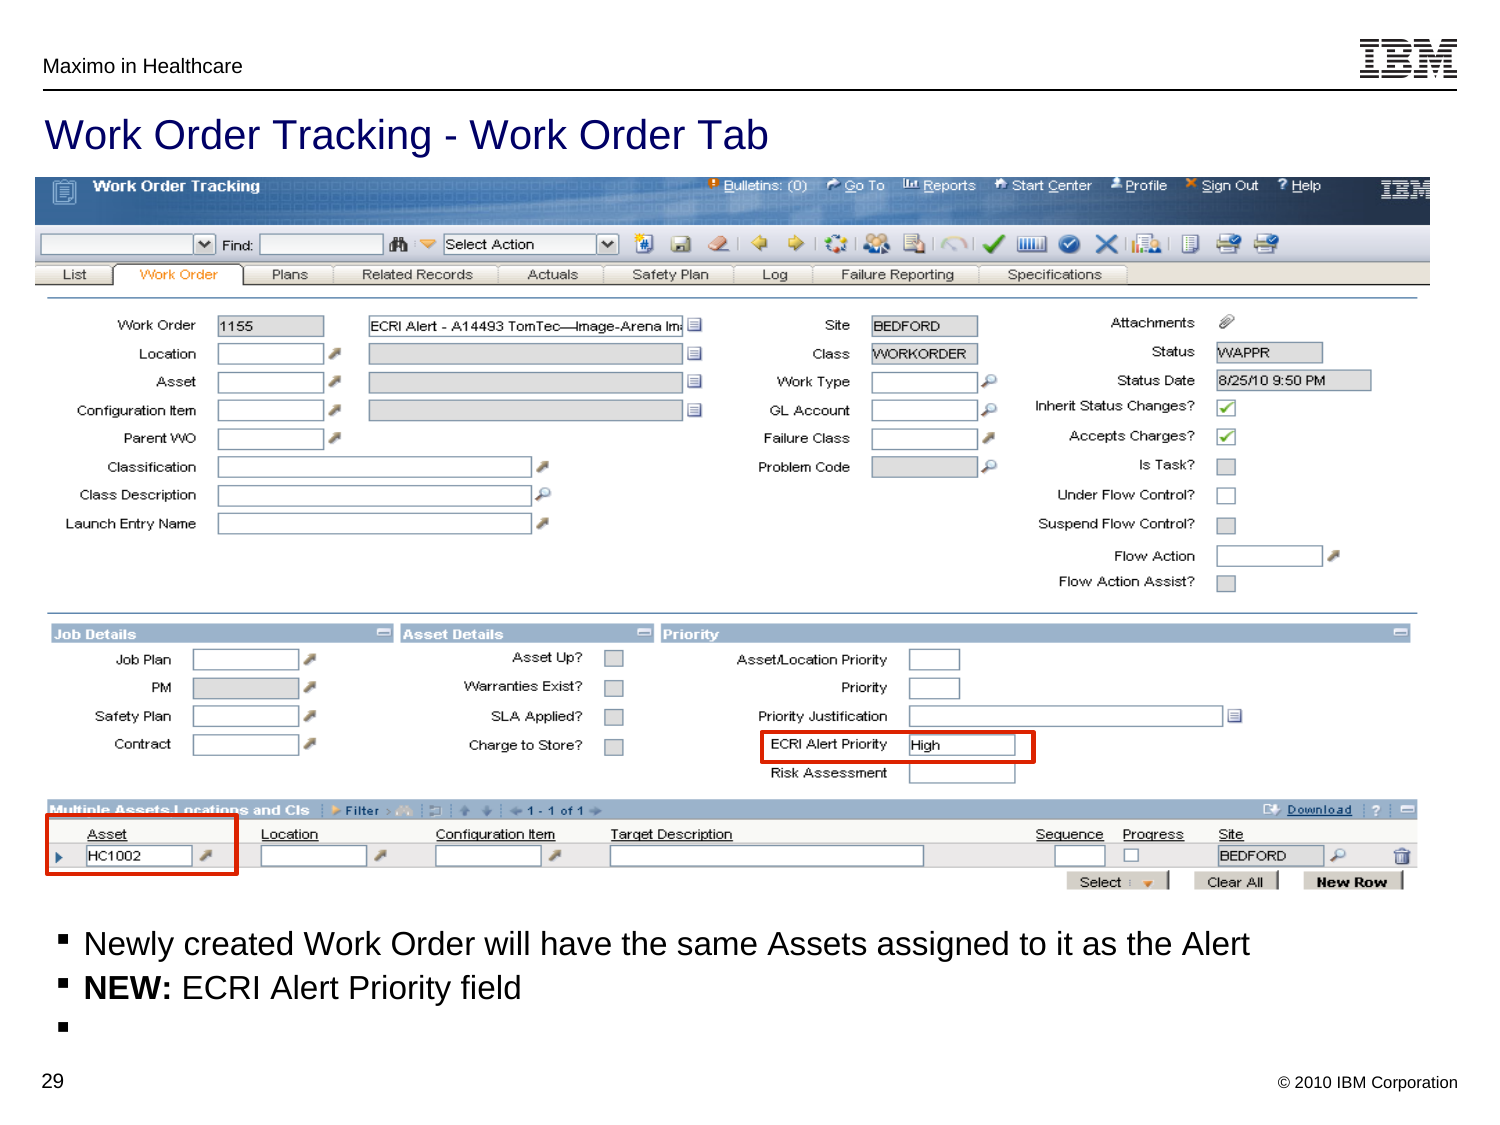

# Work Order Tracking - Work Order Tab
Newly created Work Order will have the same Assets assigned to it as the Alert
NEW: ECRI Alert Priority field